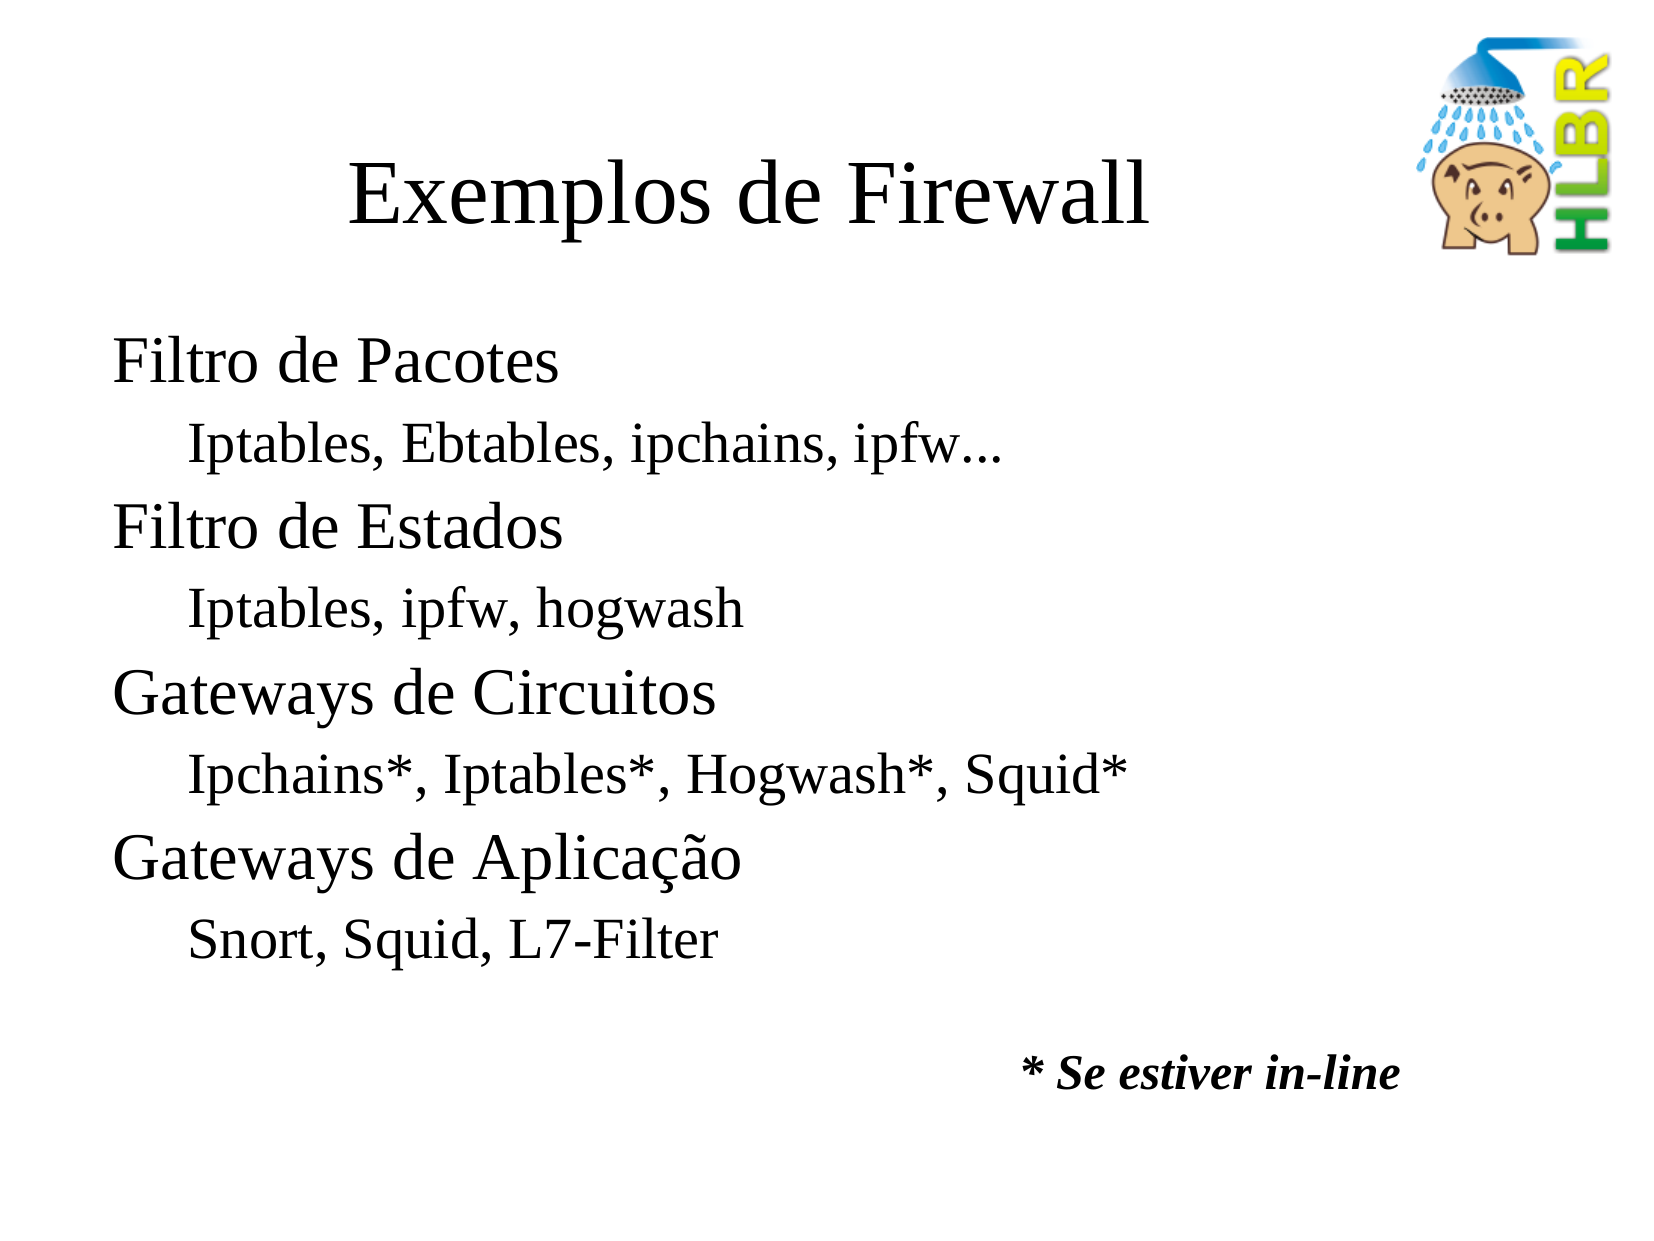

# Exemplos de Firewall
Filtro de Pacotes
Iptables, Ebtables, ipchains, ipfw...
Filtro de Estados
Iptables, ipfw, hogwash
Gateways de Circuitos
Ipchains*, Iptables*, Hogwash*, Squid*
Gateways de Aplicação
Snort, Squid, L7-Filter
* Se estiver in-line